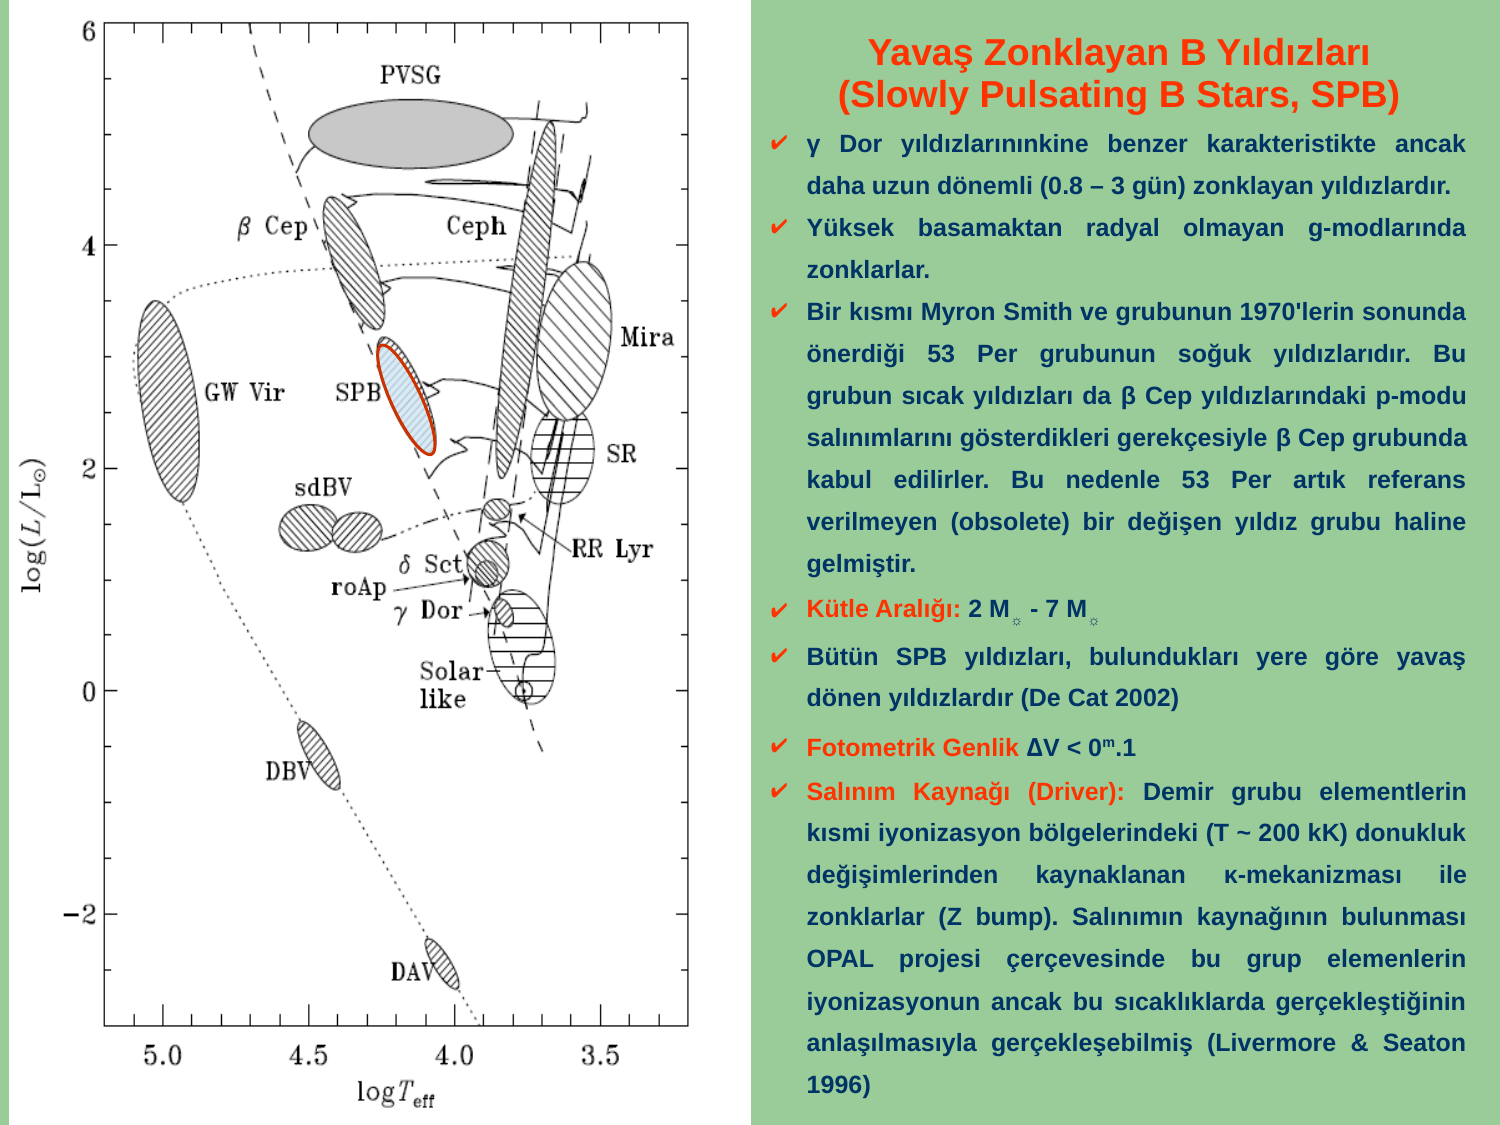

Yavaş Zonklayan B Yıldızları
(Slowly Pulsating B Stars, SPB)
γ Dor yıldızlarınınkine benzer karakteristikte ancak daha uzun dönemli (0.8 – 3 gün) zonklayan yıldızlardır.
Yüksek basamaktan radyal olmayan g-modlarında zonklarlar.
Bir kısmı Myron Smith ve grubunun 1970'lerin sonunda önerdiği 53 Per grubunun soğuk yıldızlarıdır. Bu grubun sıcak yıldızları da β Cep yıldızlarındaki p-modu salınımlarını gösterdikleri gerekçesiyle β Cep grubunda kabul edilirler. Bu nedenle 53 Per artık referans verilmeyen (obsolete) bir değişen yıldız grubu haline gelmiştir.
Kütle Aralığı: 2 M☼ - 7 M☼
Bütün SPB yıldızları, bulundukları yere göre yavaş dönen yıldızlardır (De Cat 2002)
Fotometrik Genlik ΔV < 0m.1
Salınım Kaynağı (Driver): Demir grubu elementlerin kısmi iyonizasyon bölgelerindeki (T ~ 200 kK) donukluk değişimlerinden kaynaklanan κ-mekanizması ile zonklarlar (Z bump). Salınımın kaynağının bulunması OPAL projesi çerçevesinde bu grup elemenlerin iyonizasyonun ancak bu sıcaklıklarda gerçekleştiğinin anlaşılmasıyla gerçekleşebilmiş (Livermore & Seaton 1996)